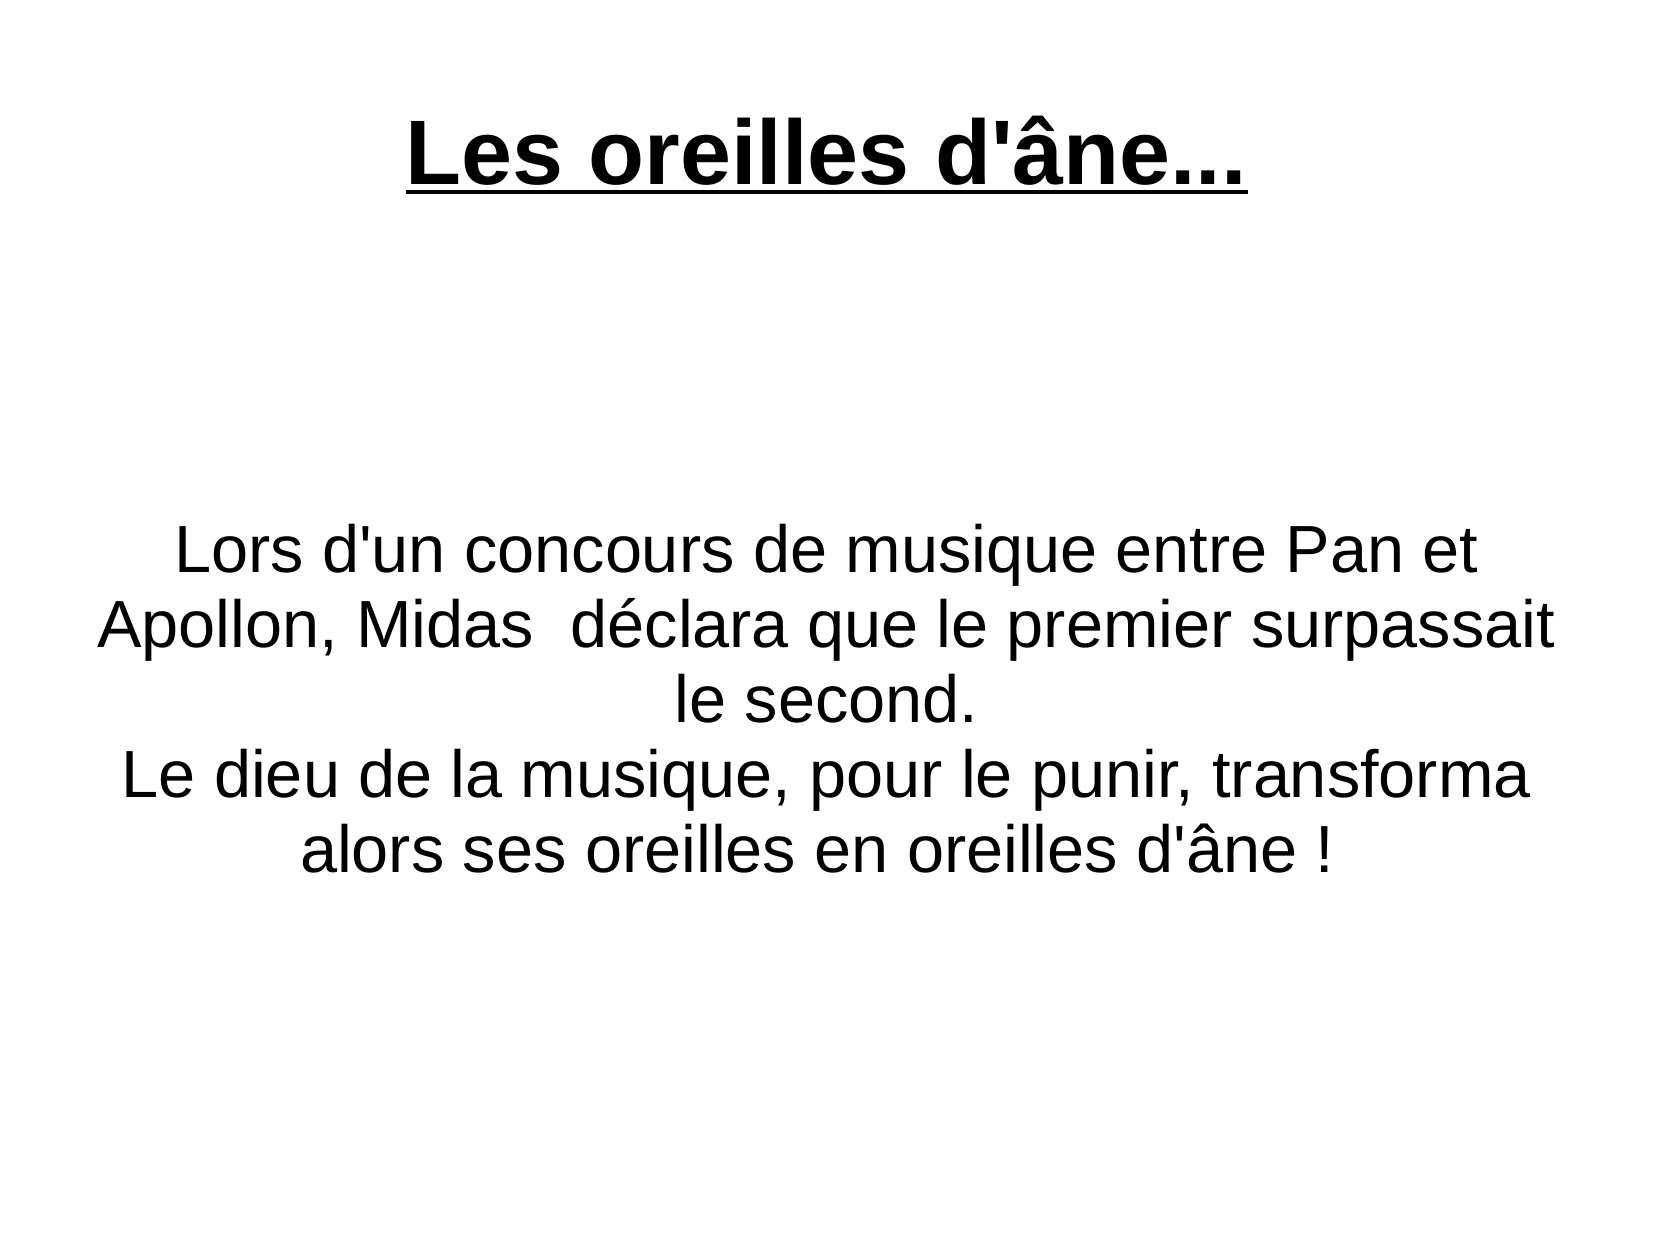

# Les oreilles d'âne...
Lors d'un concours de musique entre Pan et Apollon, Midas déclara que le premier surpassait le second.
Le dieu de la musique, pour le punir, transforma alors ses oreilles en oreilles d'âne !